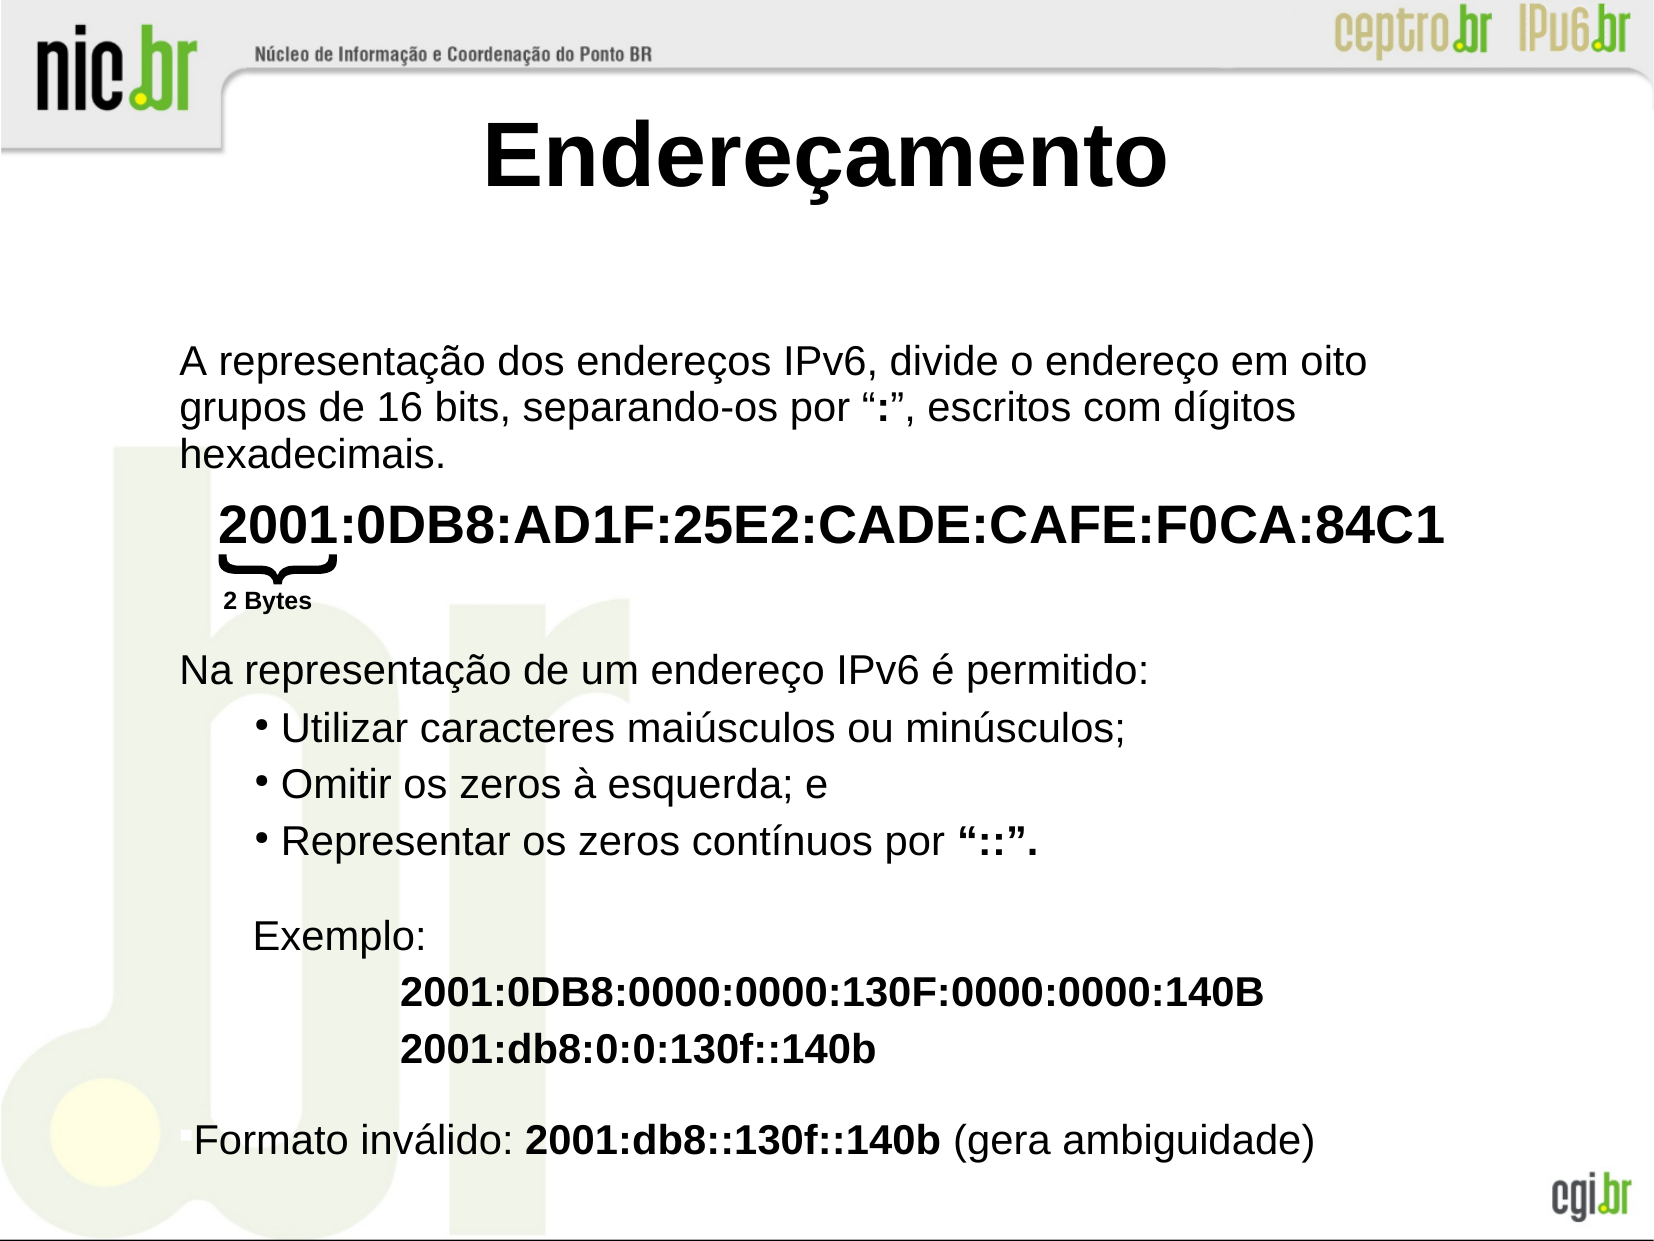

Endereçamento
A representação dos endereços IPv6, divide o endereço em oito grupos de 16 bits, separando-os por “:”, escritos com dígitos hexadecimais.
2001:0DB8:AD1F:25E2:CADE:CAFE:F0CA:84C1
Na representação de um endereço IPv6 é permitido:
 Utilizar caracteres maiúsculos ou minúsculos;
 Omitir os zeros à esquerda; e
 Representar os zeros contínuos por “::”.
	Exemplo:
			2001:0DB8:0000:0000:130F:0000:0000:140B
			2001:db8:0:0:130f::140b
Formato inválido: 2001:db8::130f::140b (gera ambiguidade)‏
2 Bytes